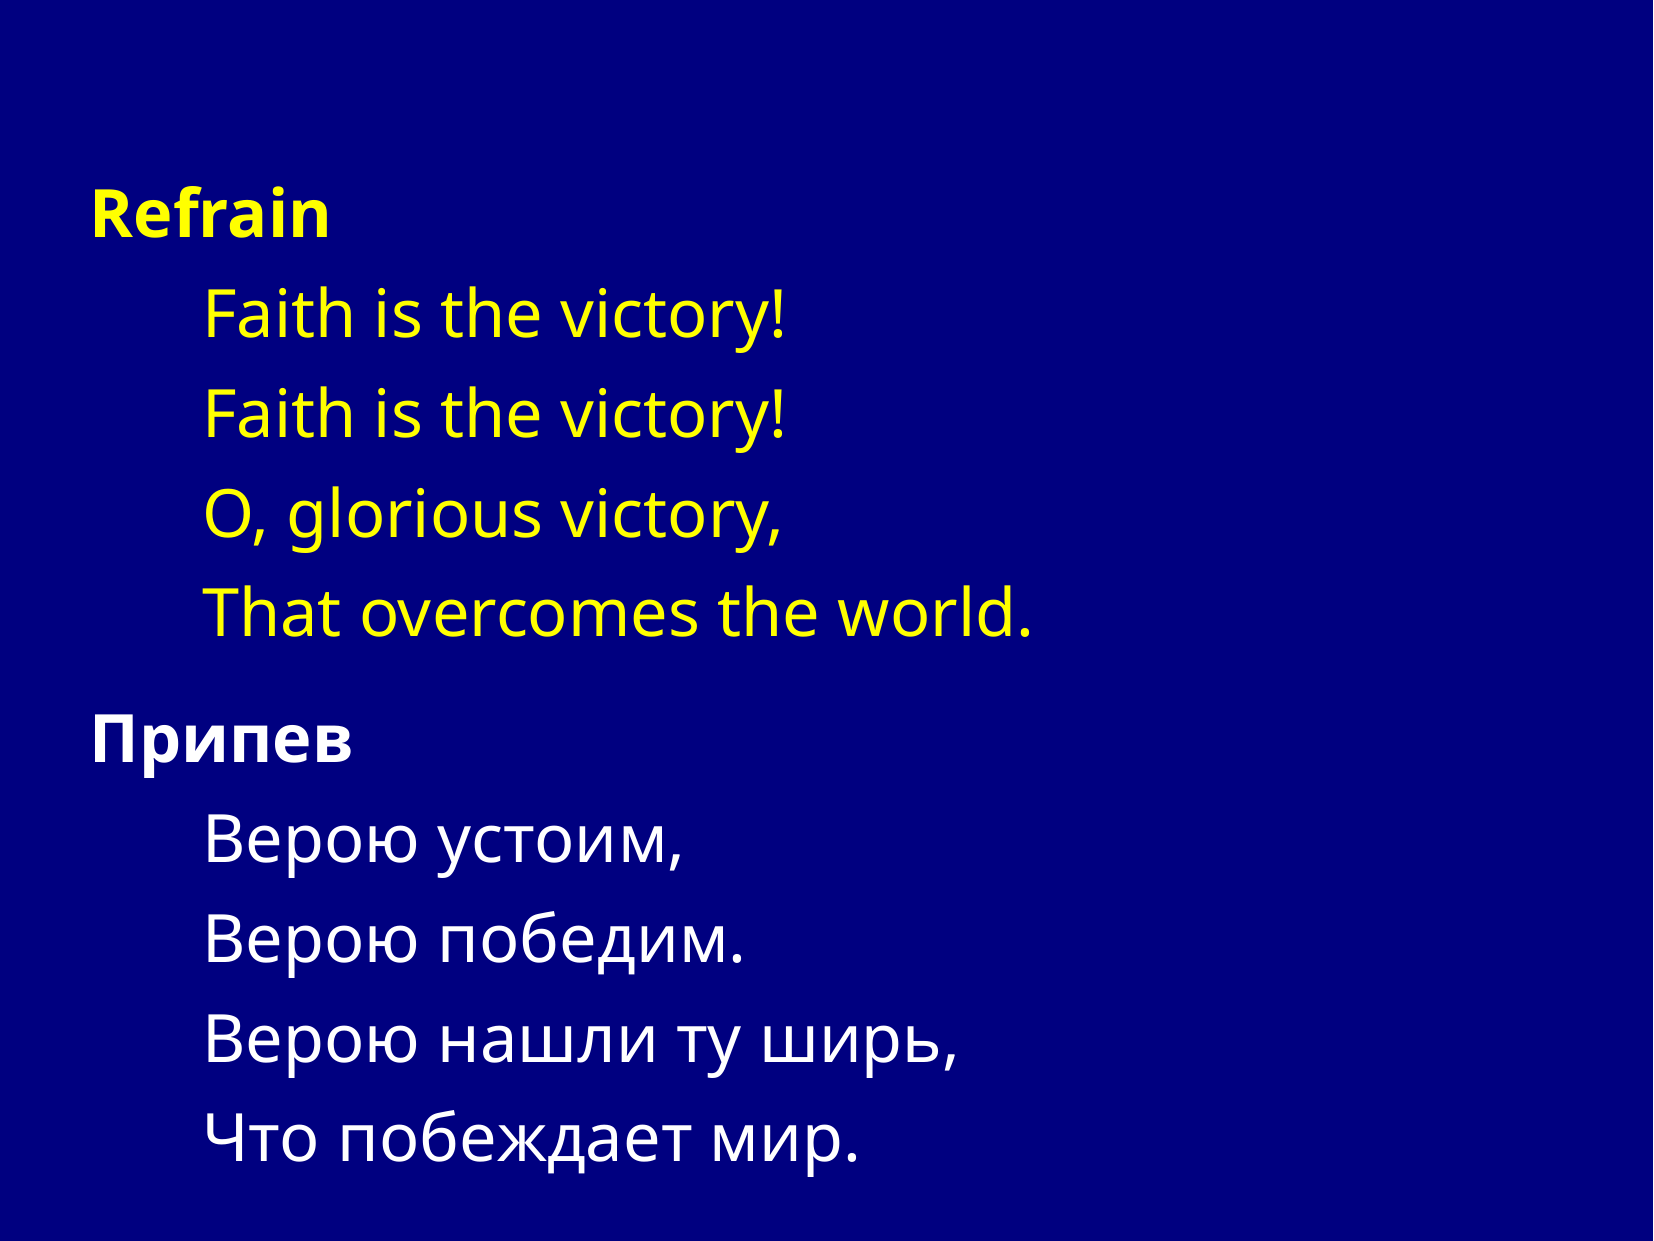

Refrain
	Faith is the victory!
	Faith is the victory!
	O, glorious victory,
	That overcomes the world.
Припев
	Верою устоим,
	Верою победим.
	Верою нашли ту ширь,
	Что побеждает мир.